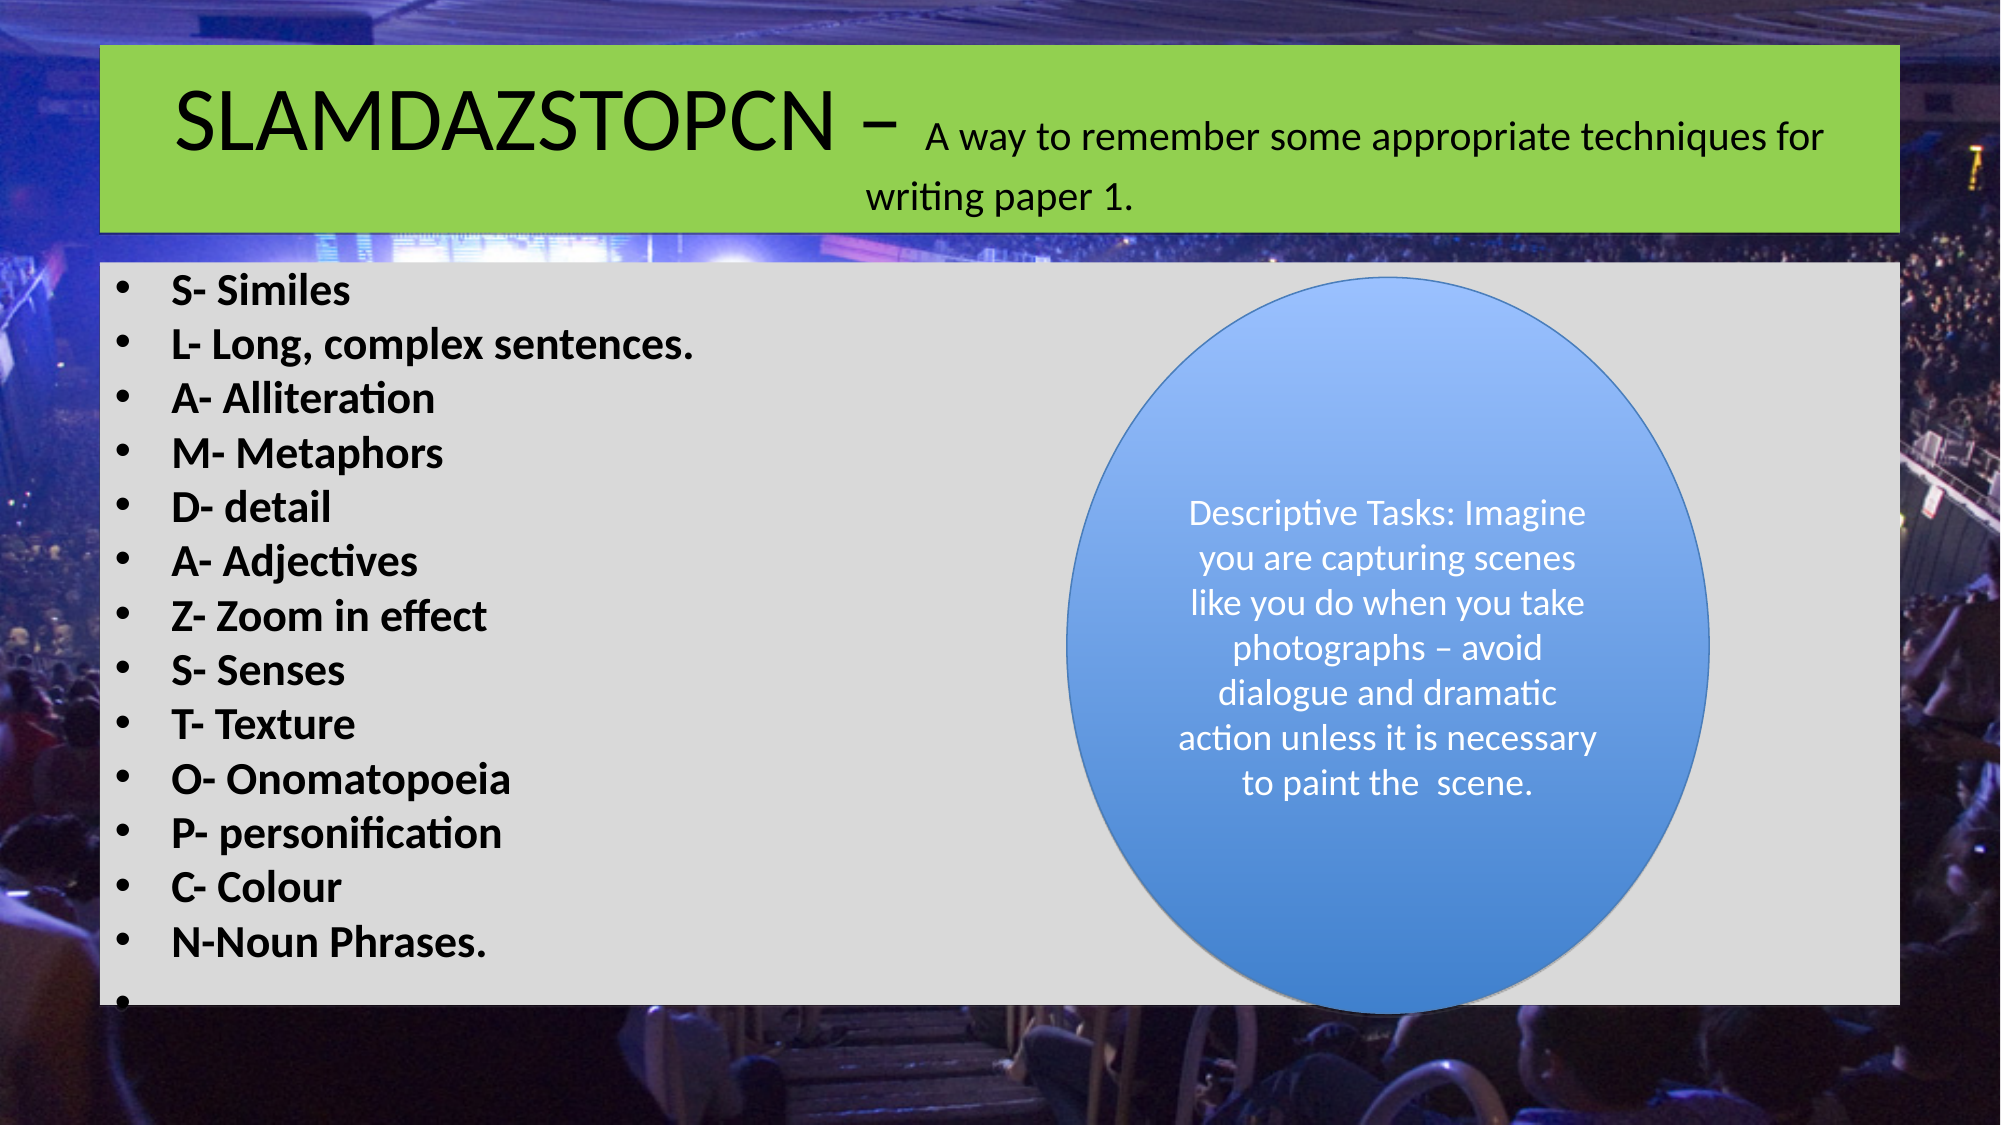

# SLAMDAZSTOPCN – A way to remember some appropriate techniques for writing paper 1.
S- Similes
L- Long, complex sentences.
A- Alliteration
M- Metaphors
D- detail
A- Adjectives
Z- Zoom in effect
S- Senses
T- Texture
O- Onomatopoeia
P- personification
C- Colour
N-Noun Phrases.
Descriptive Tasks: Imagine you are capturing scenes like you do when you take photographs – avoid dialogue and dramatic action unless it is necessary to paint the scene.